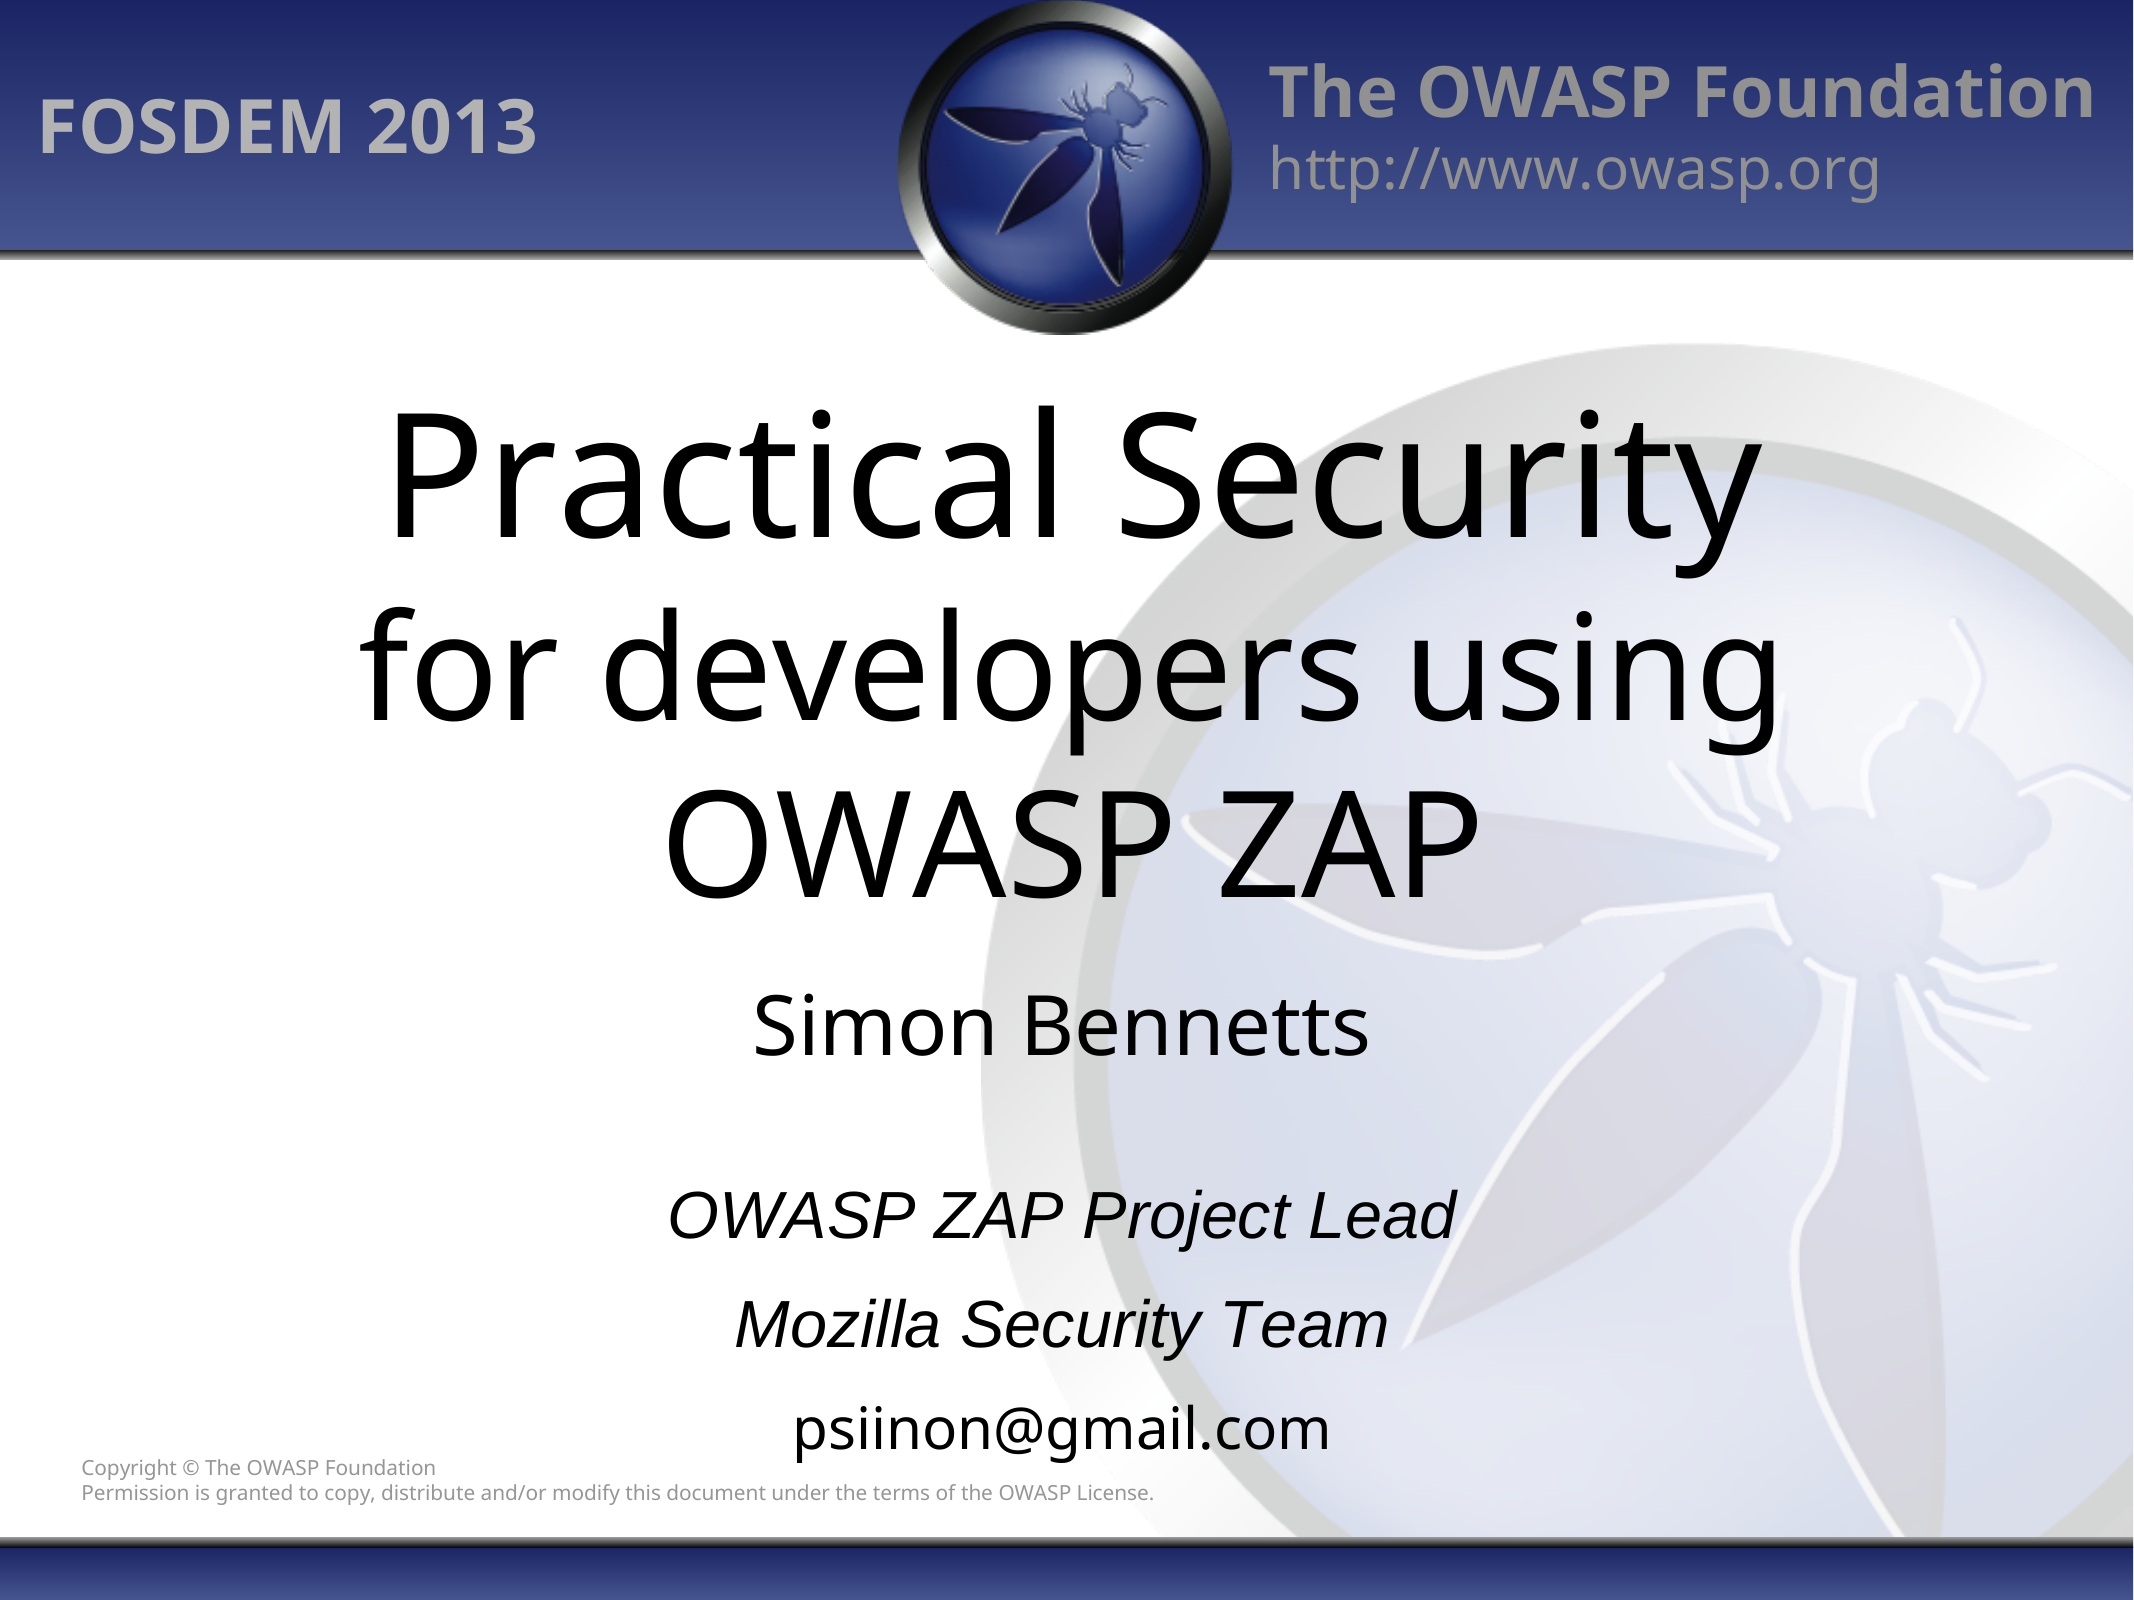

FOSDEM 2013
# Practical Security for developers using OWASP ZAP
Simon Bennetts
OWASP ZAP Project Lead
Mozilla Security Team
psiinon@gmail.com